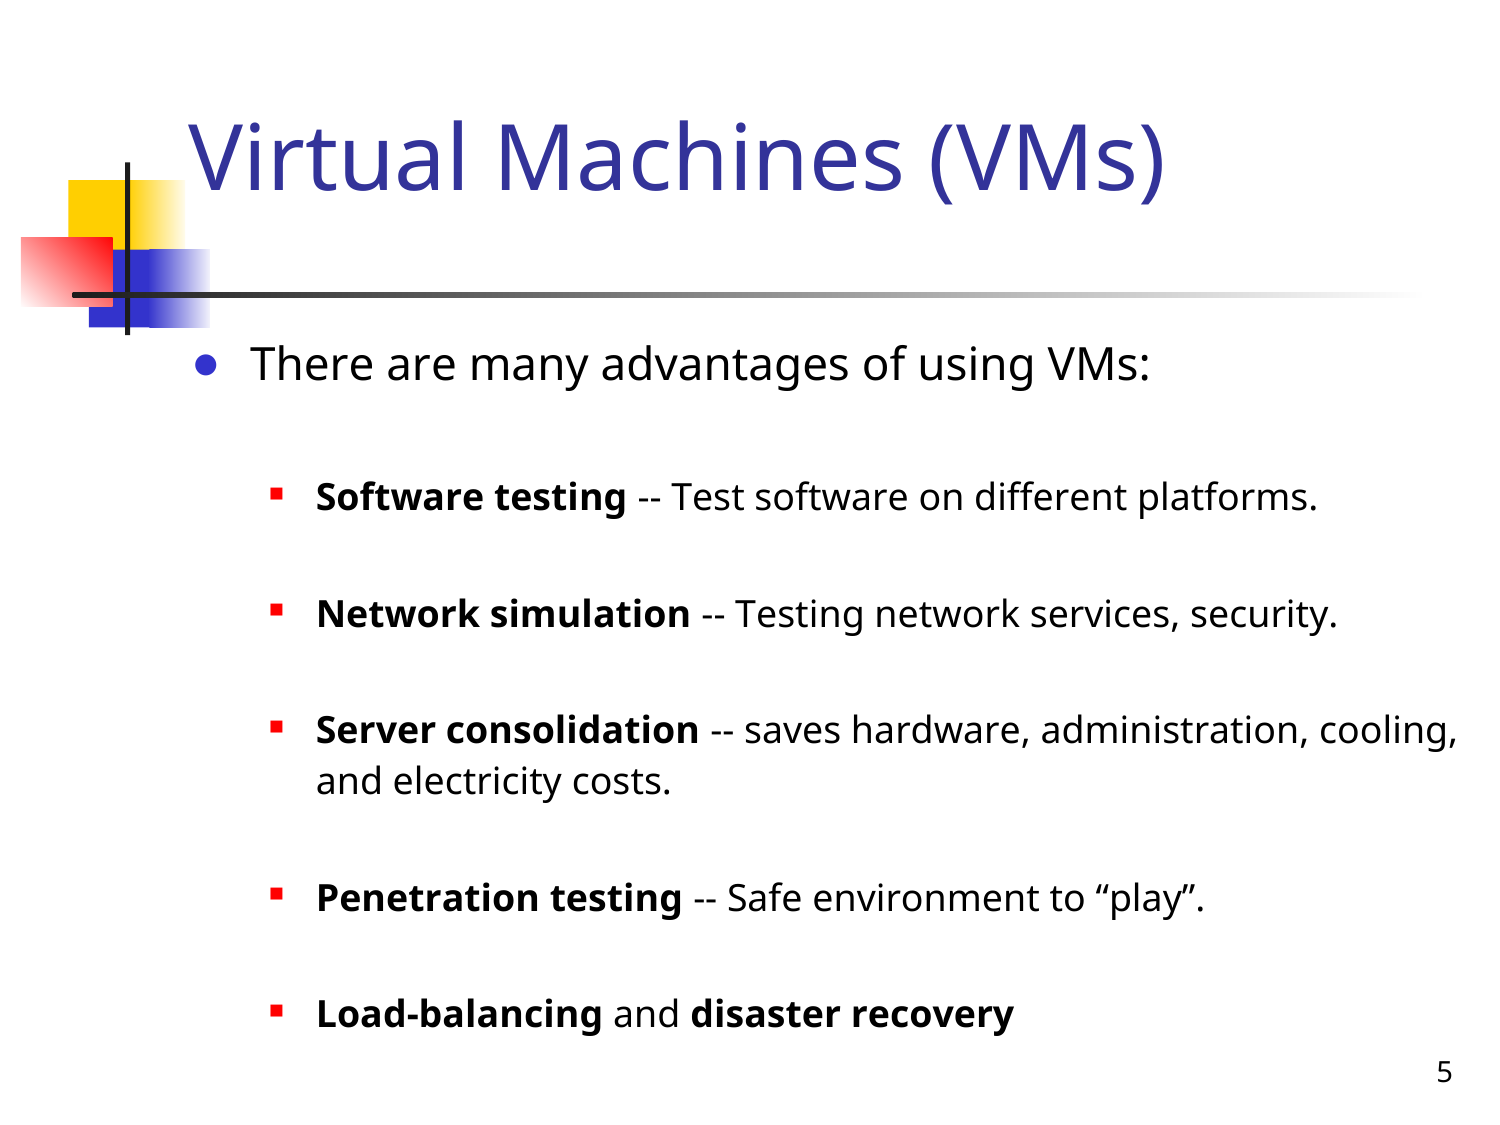

# Virtual Machines (VMs)
There are many advantages of using VMs:
Software testing -- Test software on different platforms.
Network simulation -- Testing network services, security.
Server consolidation -- saves hardware, administration, cooling, and electricity costs.
Penetration testing -- Safe environment to “play”.
Load-balancing and disaster recovery
5